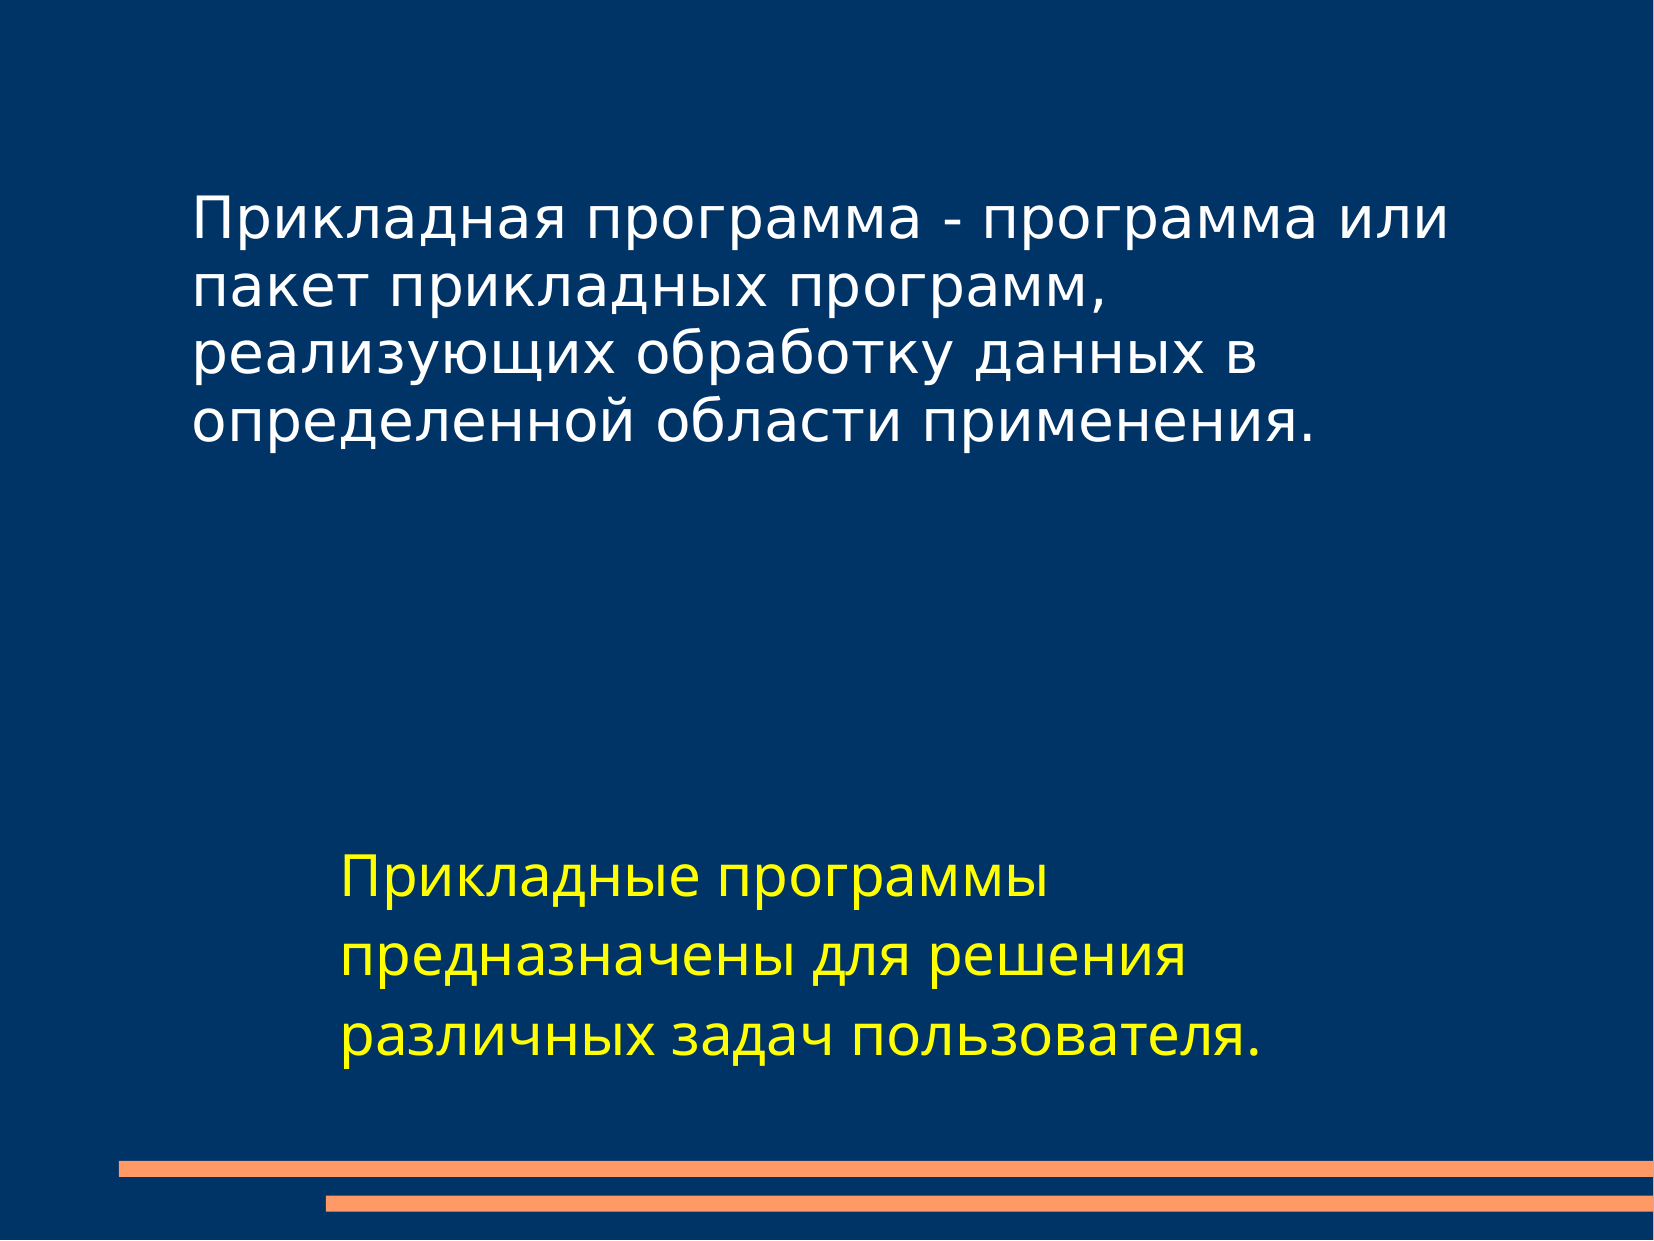

Прикладная программа - программа или пакет прикладных программ, реализующих обработку данных в определенной области применения.
Прикладные программы предназначены для решения различных задач пользователя.